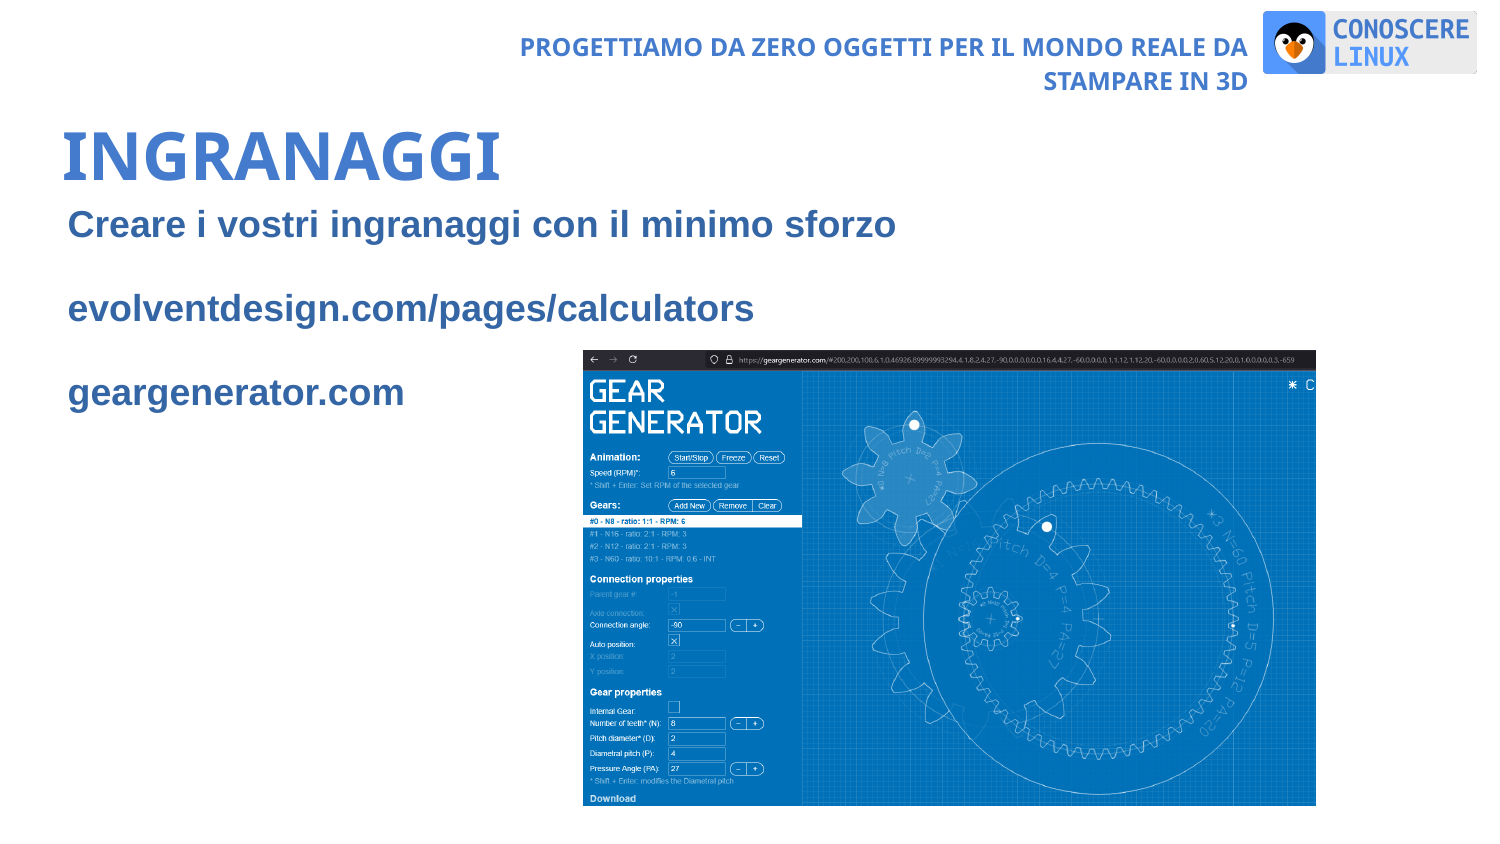

PROGETTIAMO DA ZERO OGGETTI PER IL MONDO REALE DA STAMPARE IN 3D
INGRANAGGI
Creare i vostri ingranaggi con il minimo sforzo
evolventdesign.com/pages/calculators
geargenerator.com